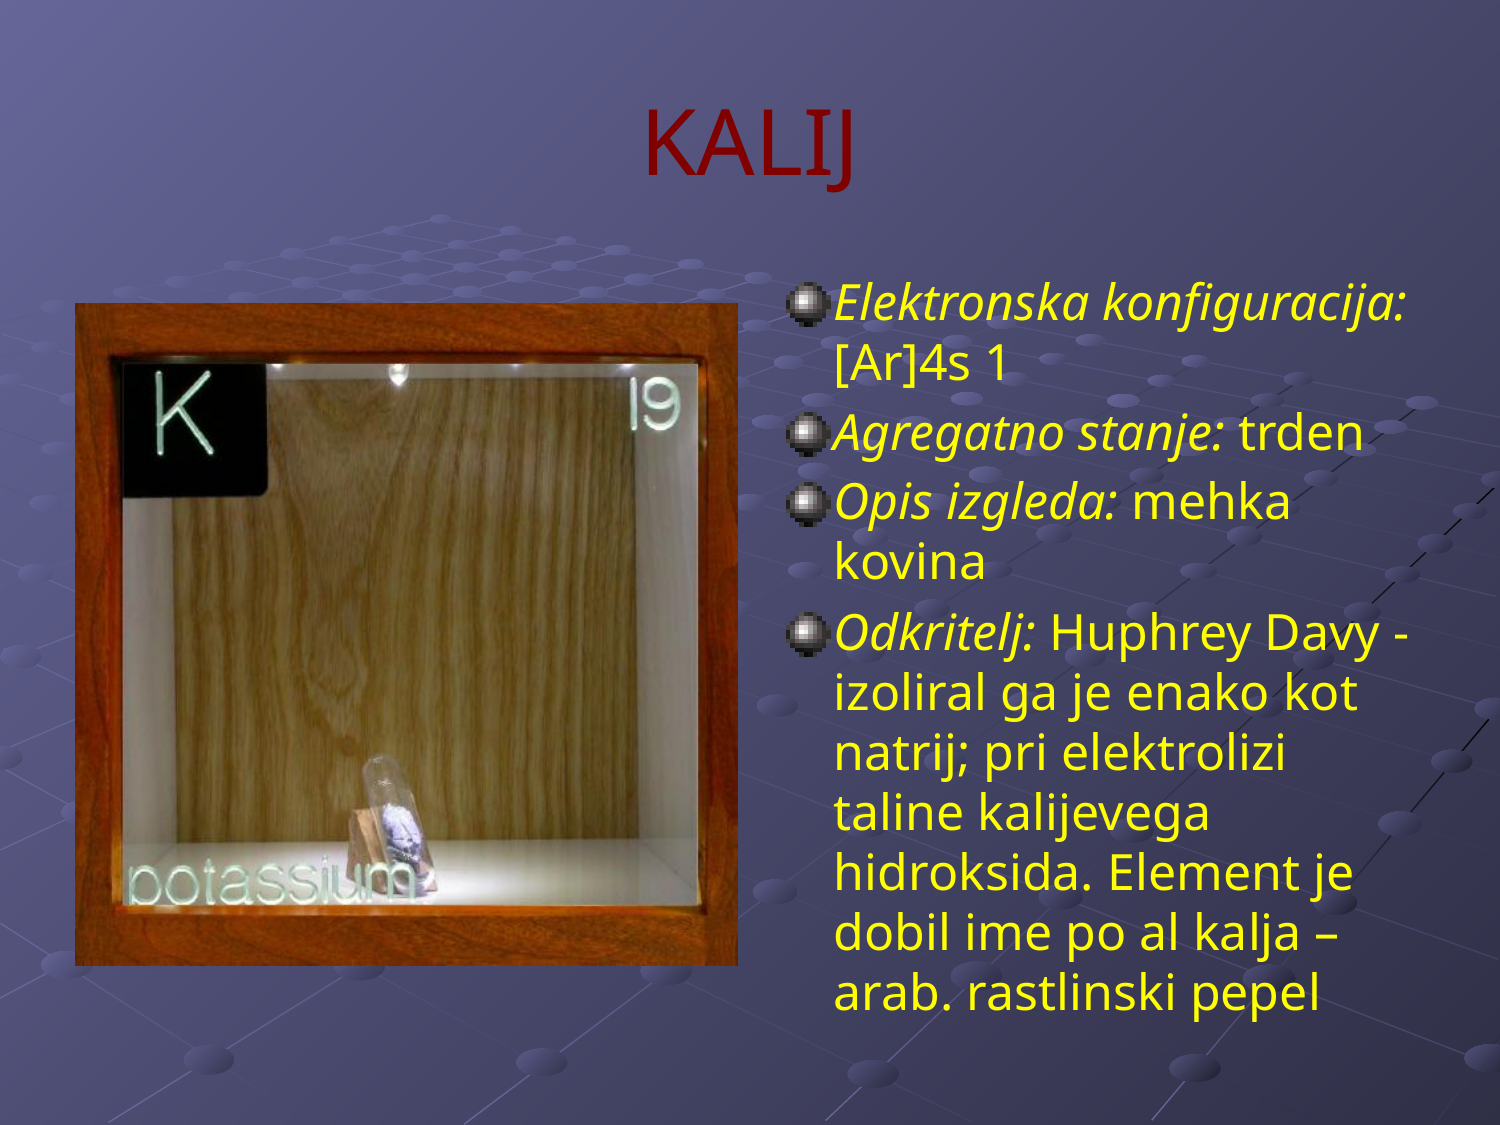

# KALIJ
Elektronska konfiguracija: [Ar]4s 1
Agregatno stanje: trden
Opis izgleda: mehka kovina
Odkritelj: Huphrey Davy - izoliral ga je enako kot natrij; pri elektrolizi taline kalijevega hidroksida. Element je dobil ime po al kalja – arab. rastlinski pepel